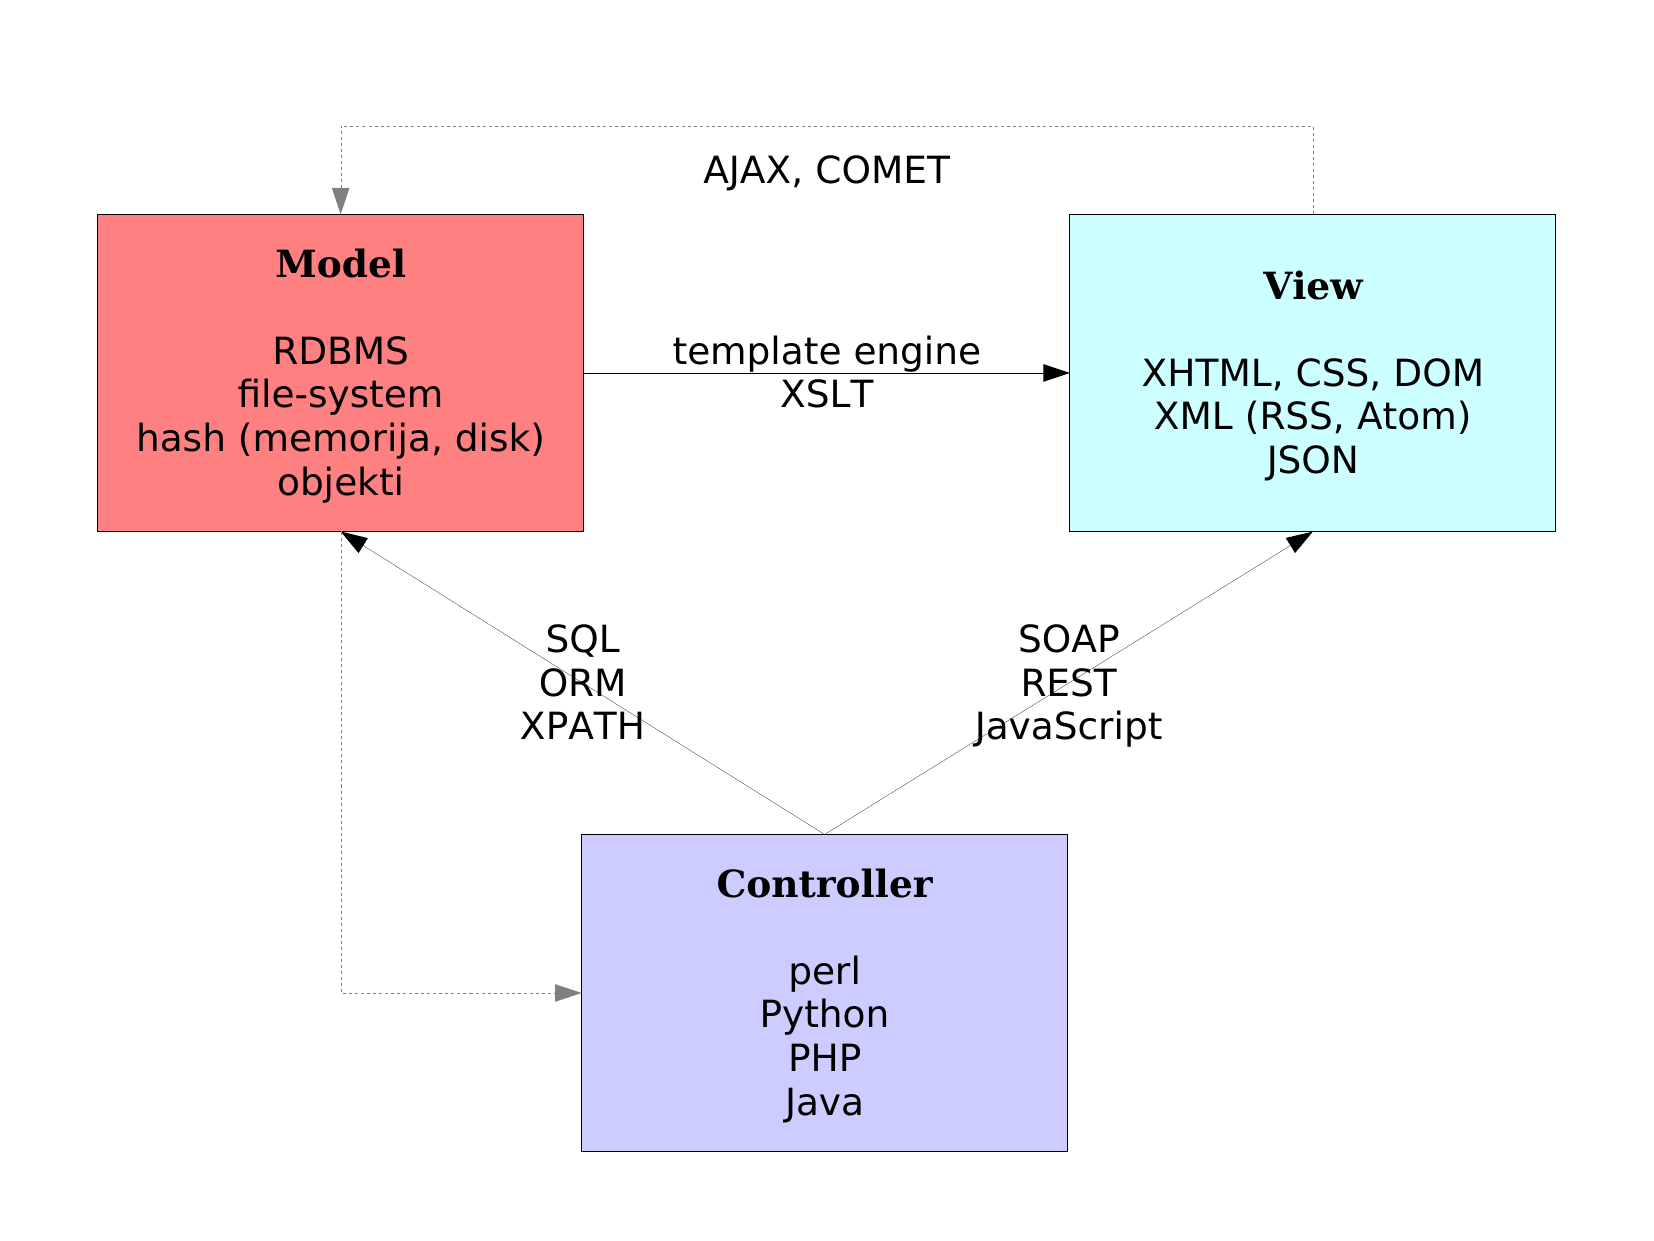

Model
RDBMS
file-system
hash (memorija, disk)
objekti
View
XHTML, CSS, DOM
XML (RSS, Atom)
JSON
Controller
perl
Python
PHP
Java